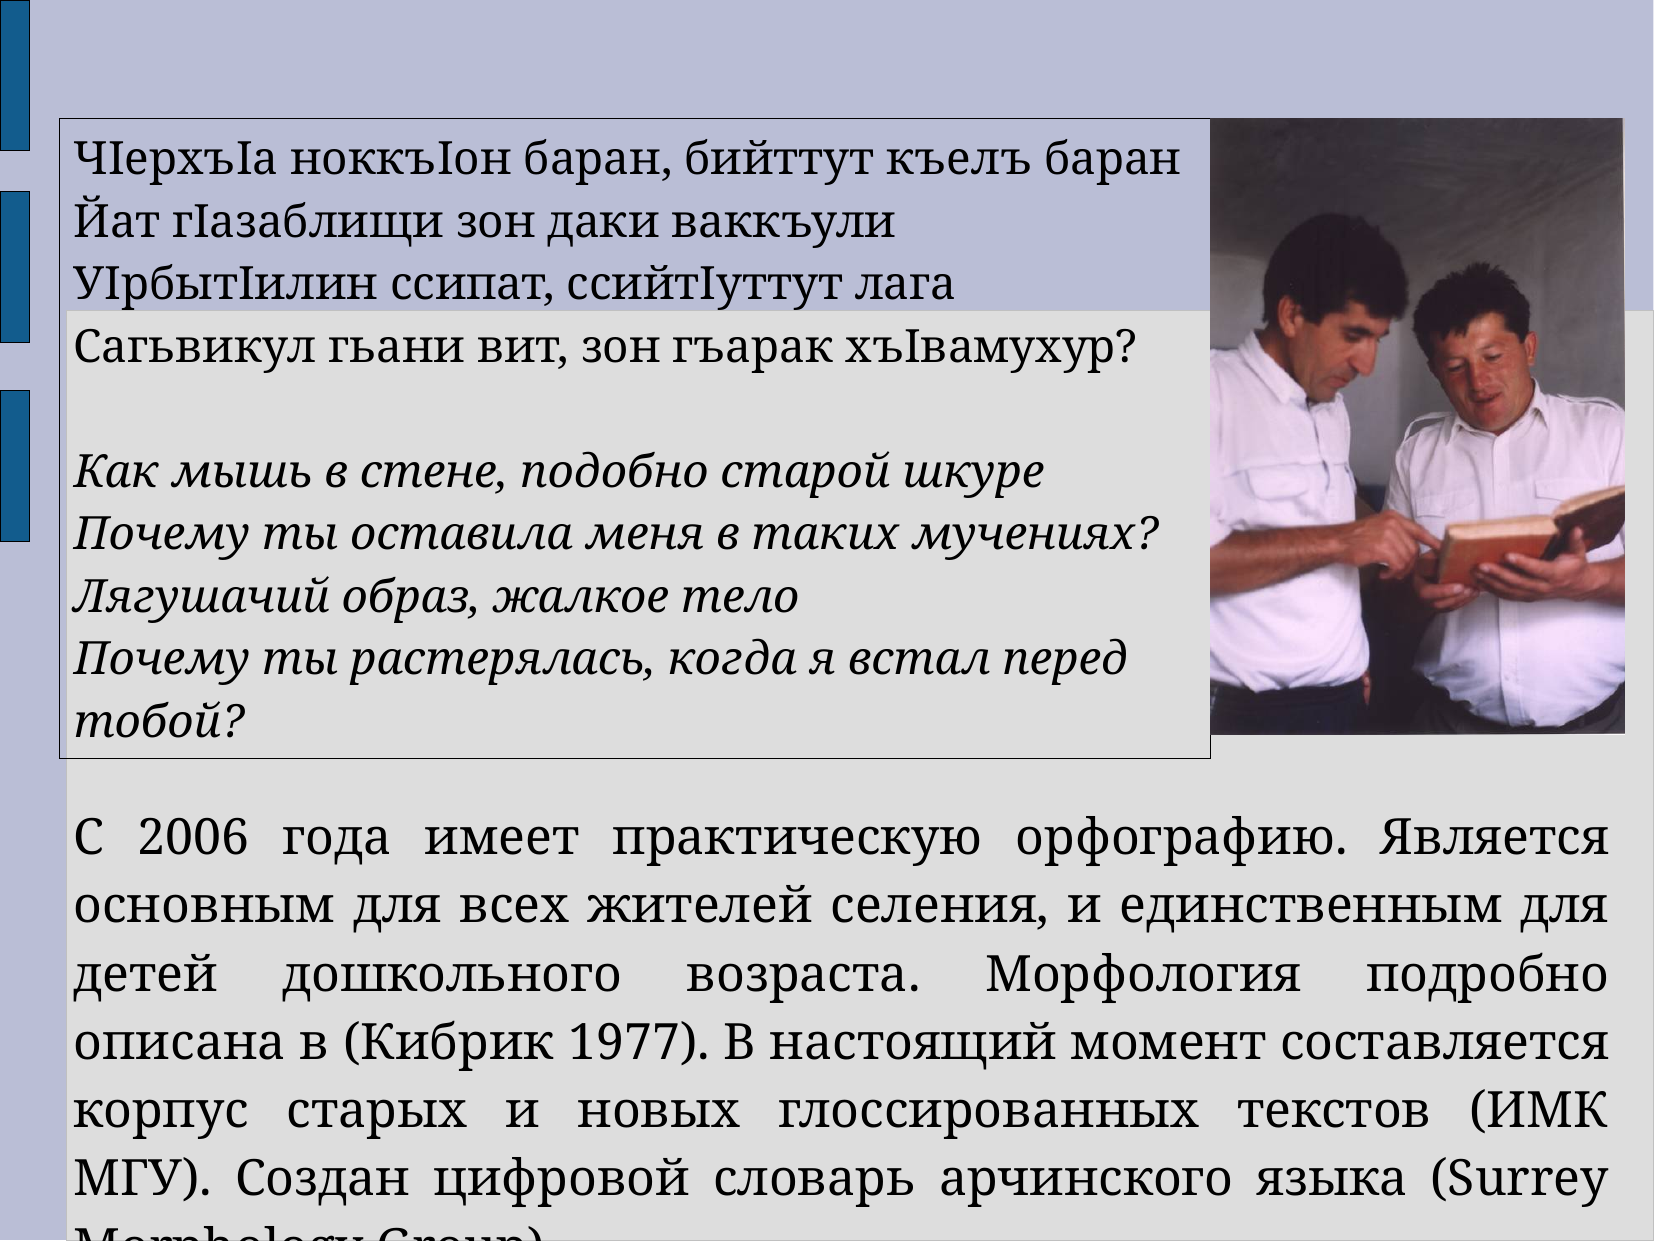

ЧIерхъIа ноккъIон баран, бийттут къелъ баран
Йат гIазаблищи зон даки ваккъули
УIрбытIилин ссипат, ссийтIуттут лага
Сагьвикул гьани вит, зон гъарак хъIвамухур?
Как мышь в стене, подобно старой шкуре
Почему ты оставила меня в таких мучениях?
Лягушачий образ, жалкое тело
Почему ты растерялась, когда я встал перед тобой?
С 2006 года имеет практическую орфографию. Является основным для всех жителей селения, и единственным для детей дошкольного возраста. Морфология подробно описана в (Кибрик 1977). В настоящий момент составляется корпус старых и новых глоссированных текстов (ИМК МГУ). Создан цифровой словарь арчинского языка (Surrey Morphology Group).